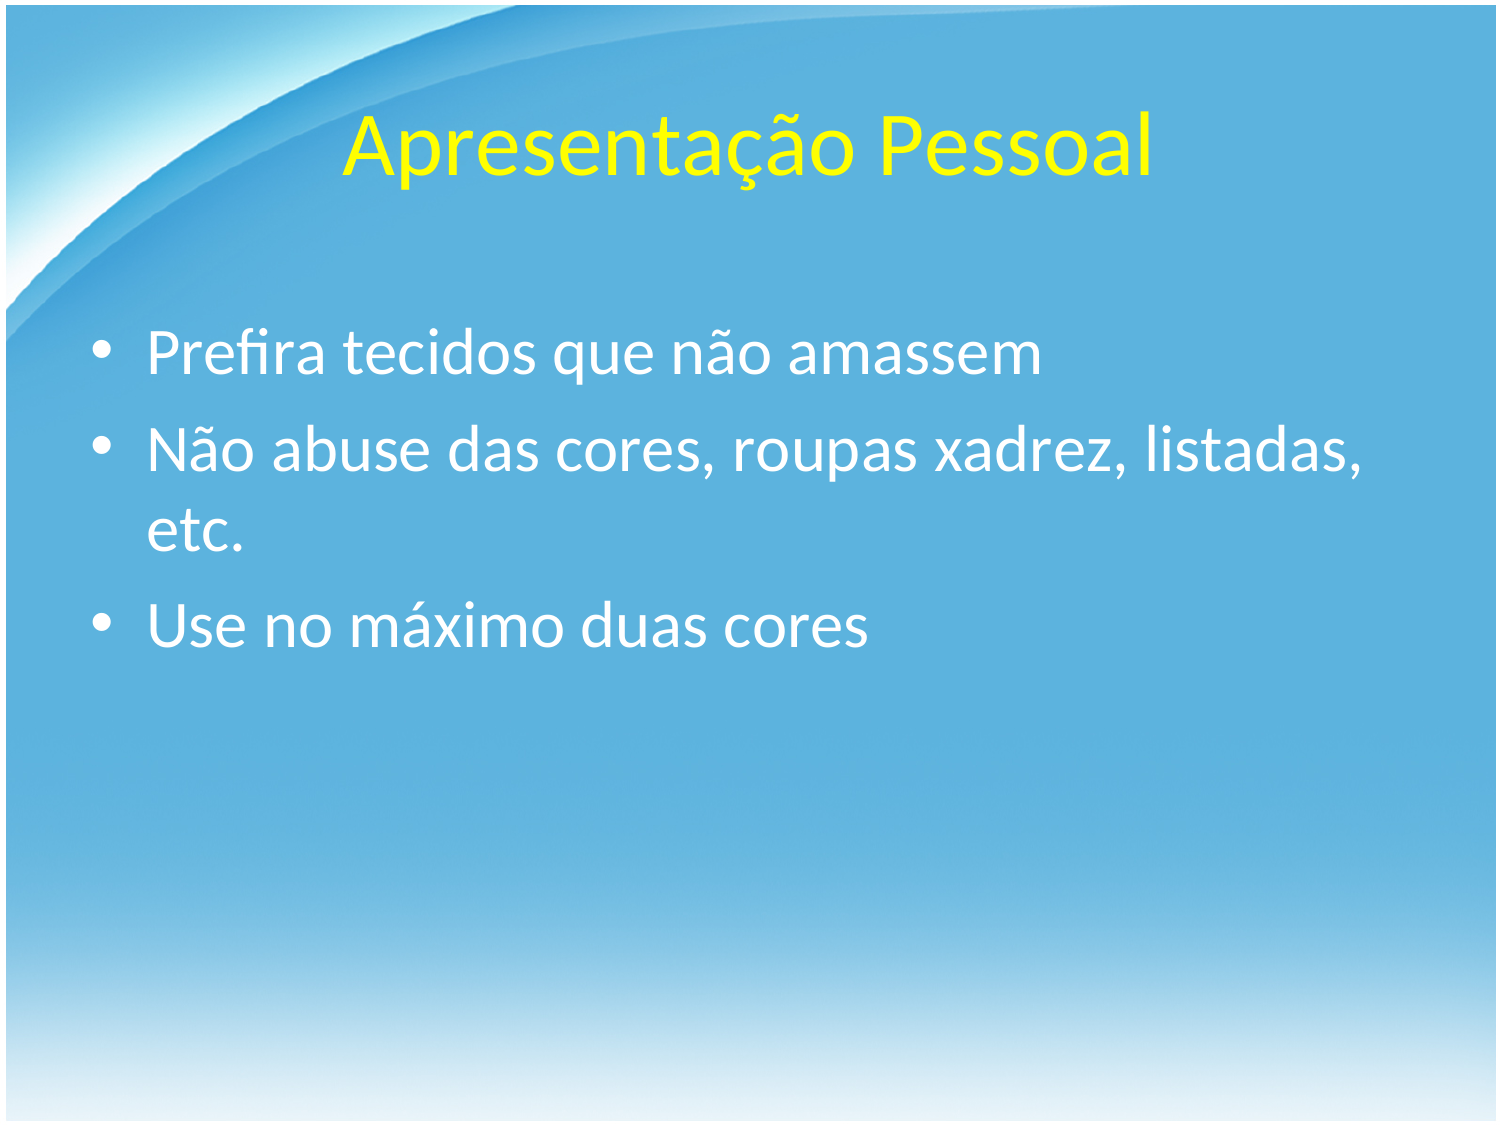

# Apresentação Pessoal
Prefira tecidos que não amassem
Não abuse das cores, roupas xadrez, listadas, etc.
Use no máximo duas cores